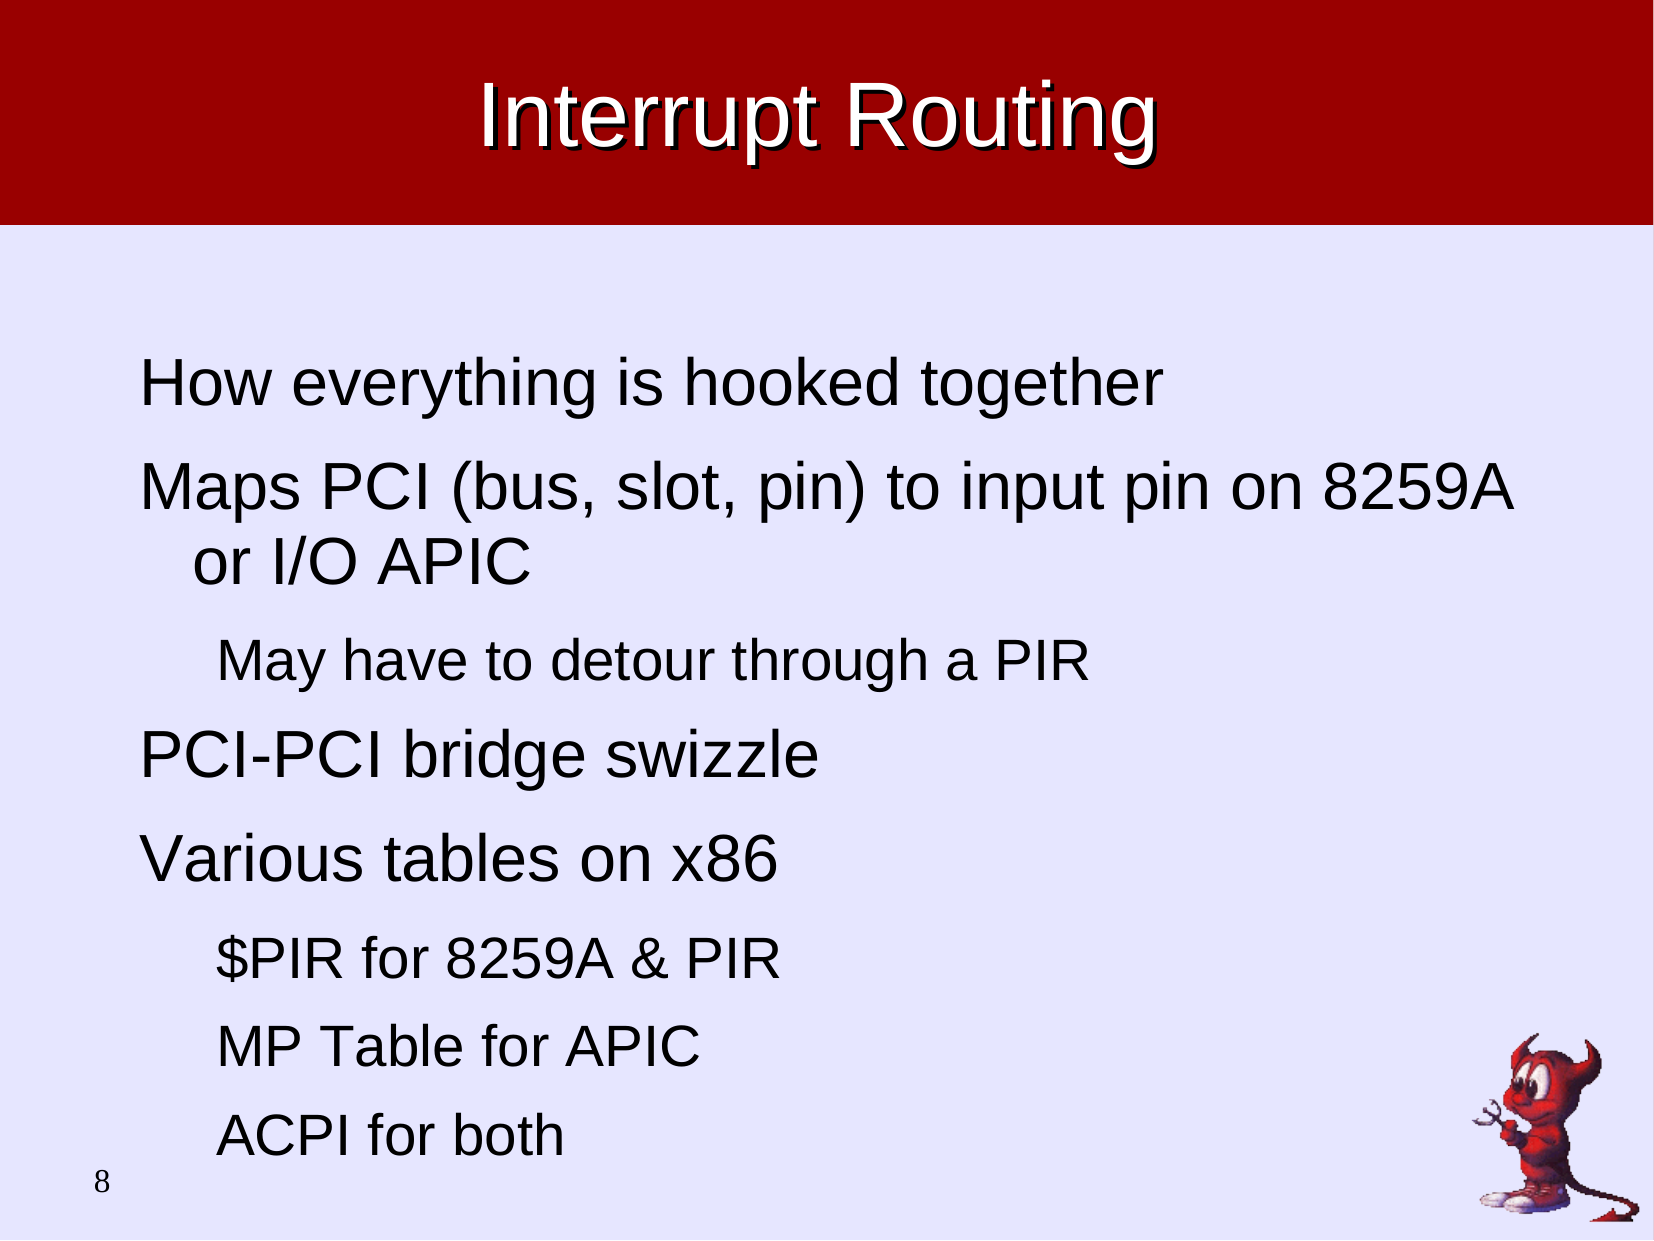

# Interrupt Routing
How everything is hooked together
Maps PCI (bus, slot, pin) to input pin on 8259A or I/O APIC
May have to detour through a PIR
PCI-PCI bridge swizzle
Various tables on x86
$PIR for 8259A & PIR
MP Table for APIC
ACPI for both